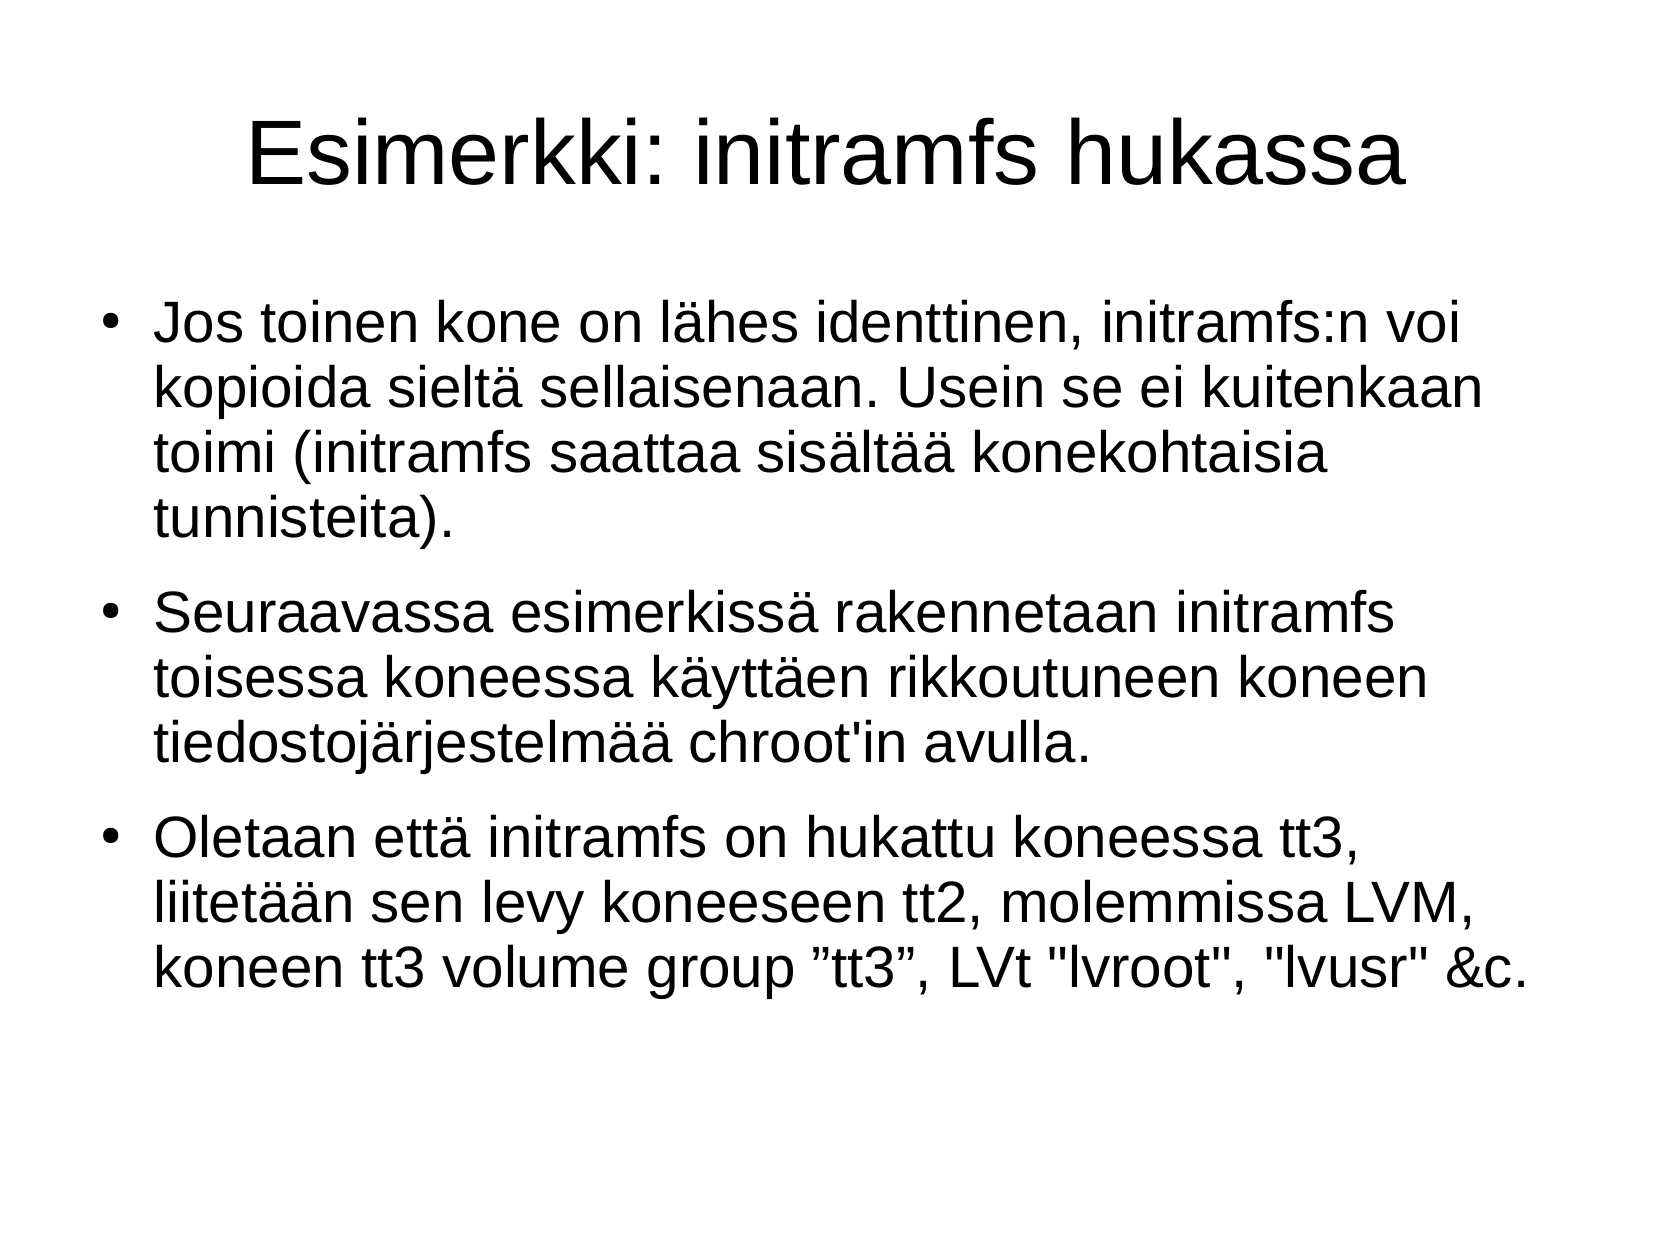

# Esimerkki: initramfs hukassa
Jos toinen kone on lähes identtinen, initramfs:n voi kopioida sieltä sellaisenaan. Usein se ei kuitenkaan toimi (initramfs saattaa sisältää konekohtaisia tunnisteita).
Seuraavassa esimerkissä rakennetaan initramfs toisessa koneessa käyttäen rikkoutuneen koneen tiedostojärjestelmää chroot'in avulla.
Oletaan että initramfs on hukattu koneessa tt3, liitetään sen levy koneeseen tt2, molemmissa LVM, koneen tt3 volume group ”tt3”, LVt "lvroot", "lvusr" &c.